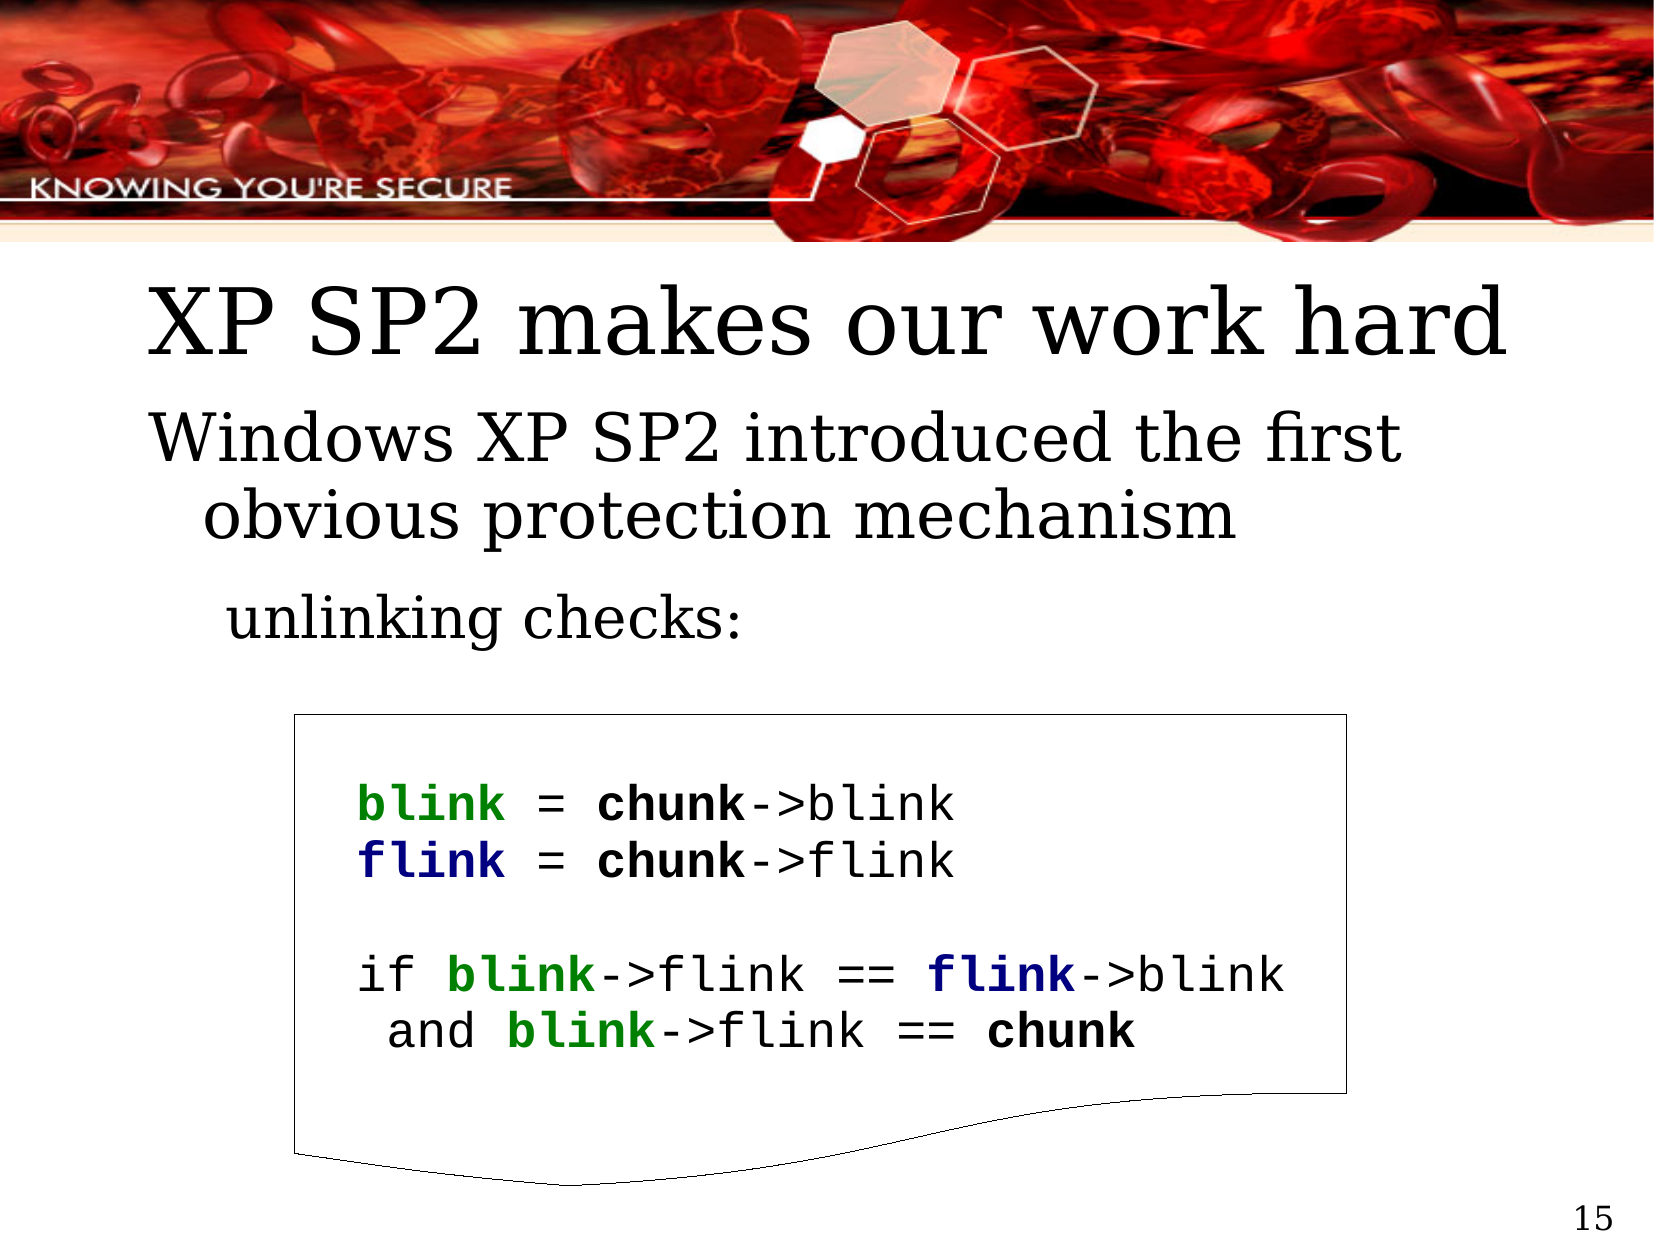

# XP SP2 makes our work hard
Windows XP SP2 introduced the first obvious protection mechanism
unlinking checks:
blink = chunk->blink
flink = chunk->flink
if blink->flink == flink->blink
 and blink->flink == chunk